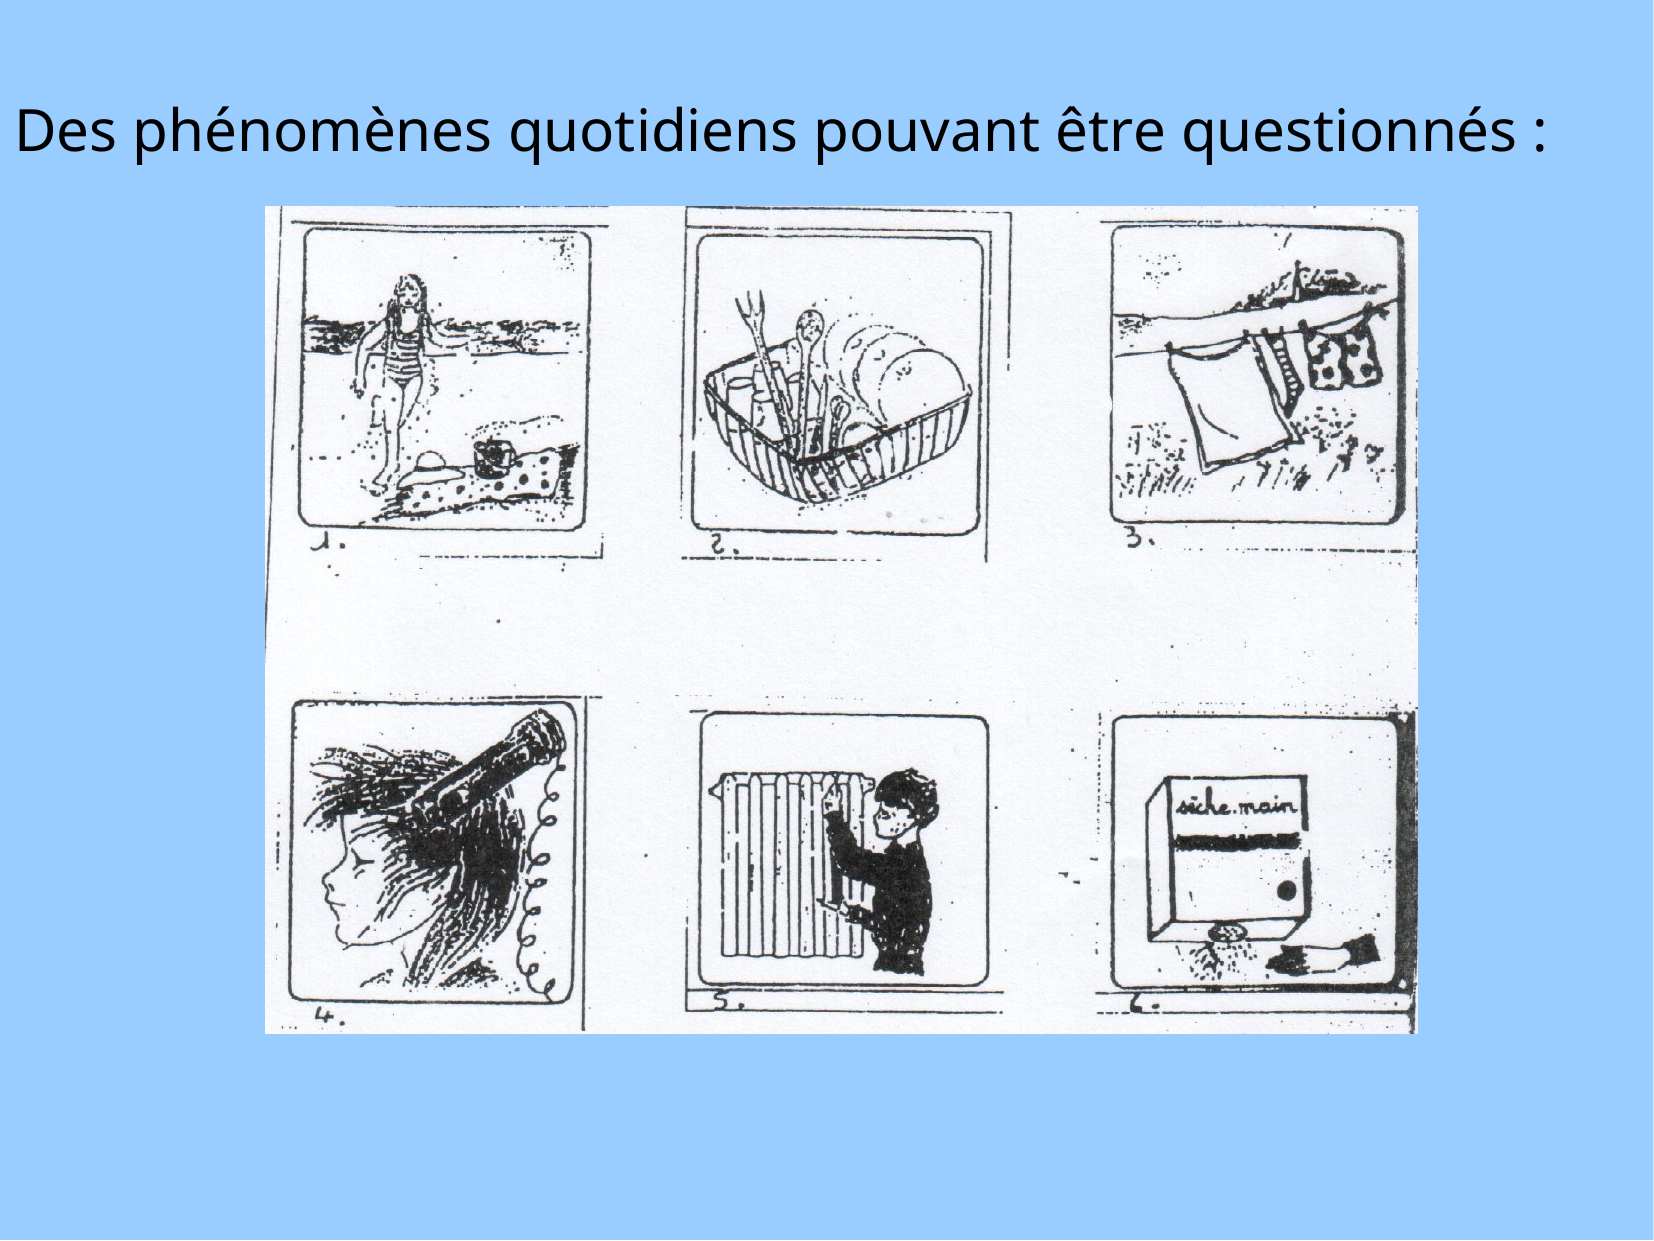

Des phénomènes quotidiens pouvant être questionnés :